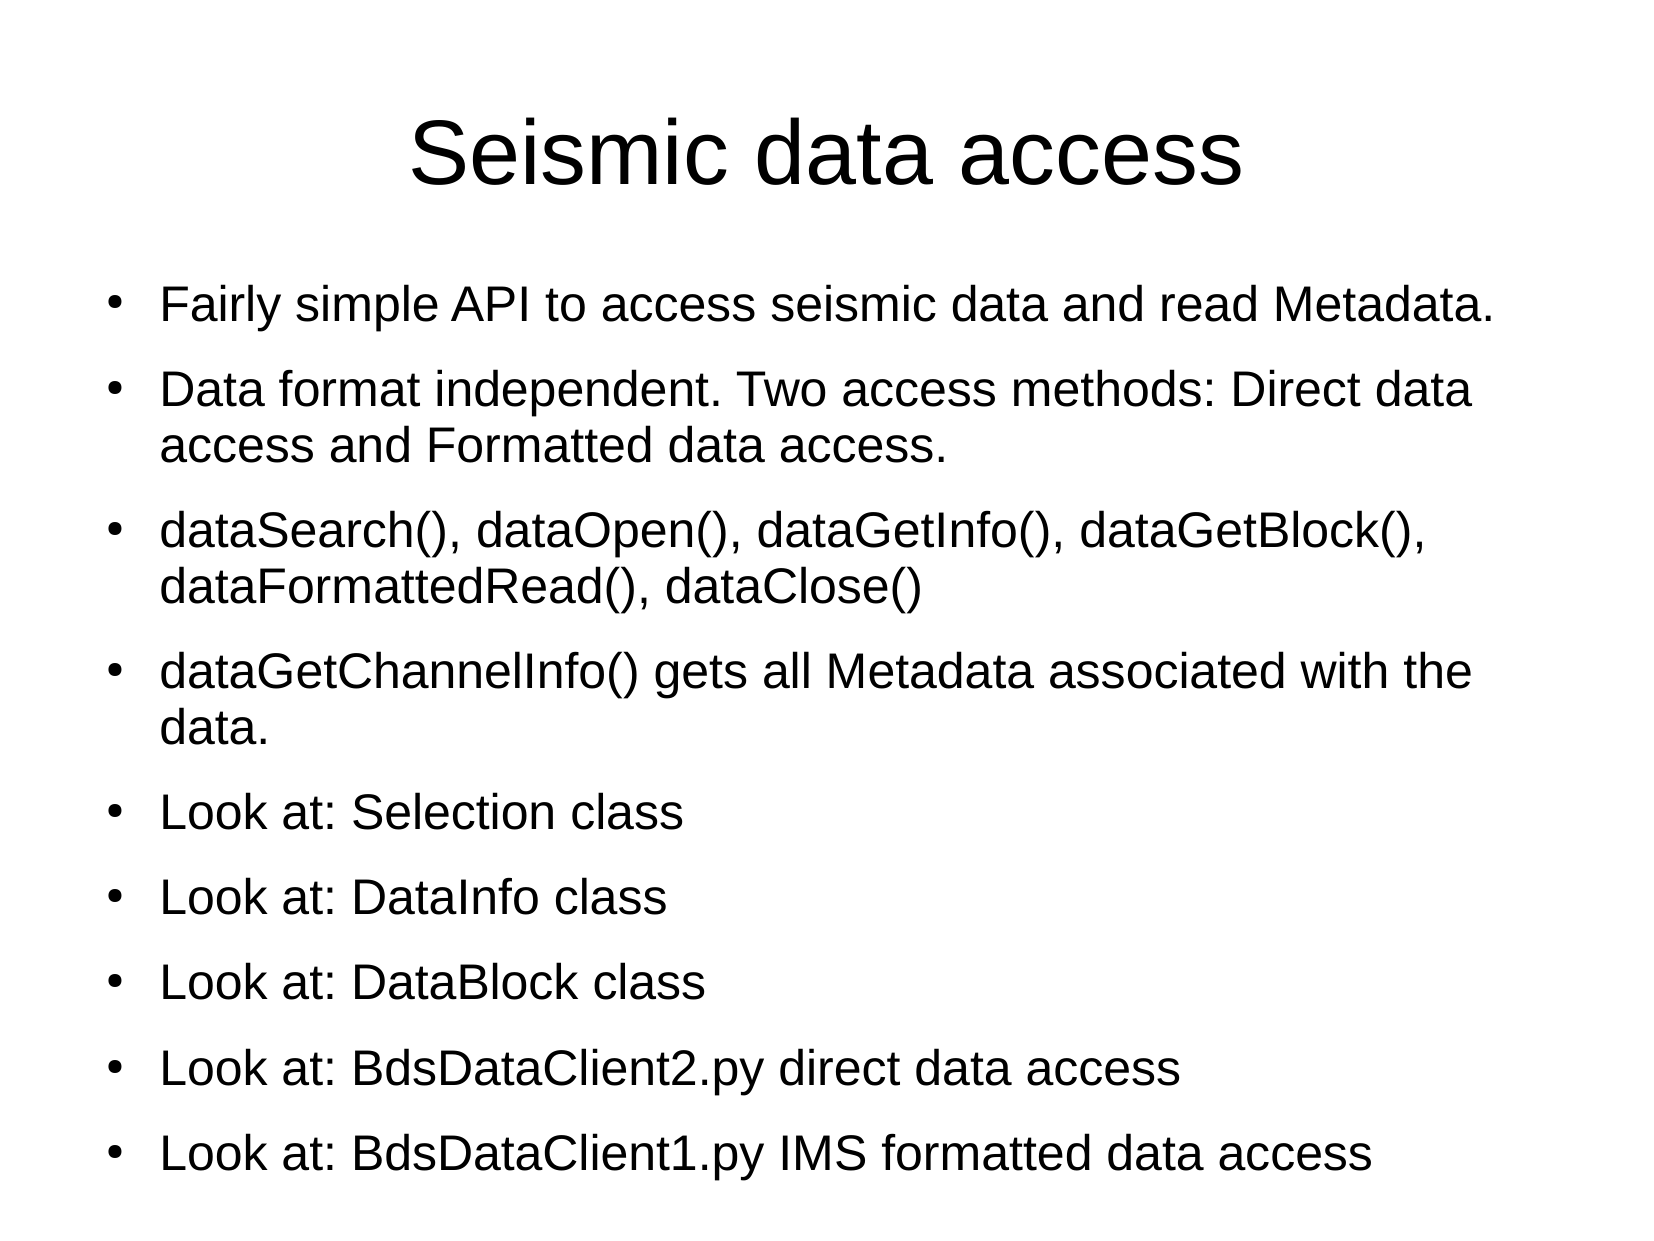

# Seismic data access
Fairly simple API to access seismic data and read Metadata.
Data format independent. Two access methods: Direct data access and Formatted data access.
dataSearch(), dataOpen(), dataGetInfo(), dataGetBlock(), dataFormattedRead(), dataClose()
dataGetChannelInfo() gets all Metadata associated with the data.
Look at: Selection class
Look at: DataInfo class
Look at: DataBlock class
Look at: BdsDataClient2.py direct data access
Look at: BdsDataClient1.py IMS formatted data access